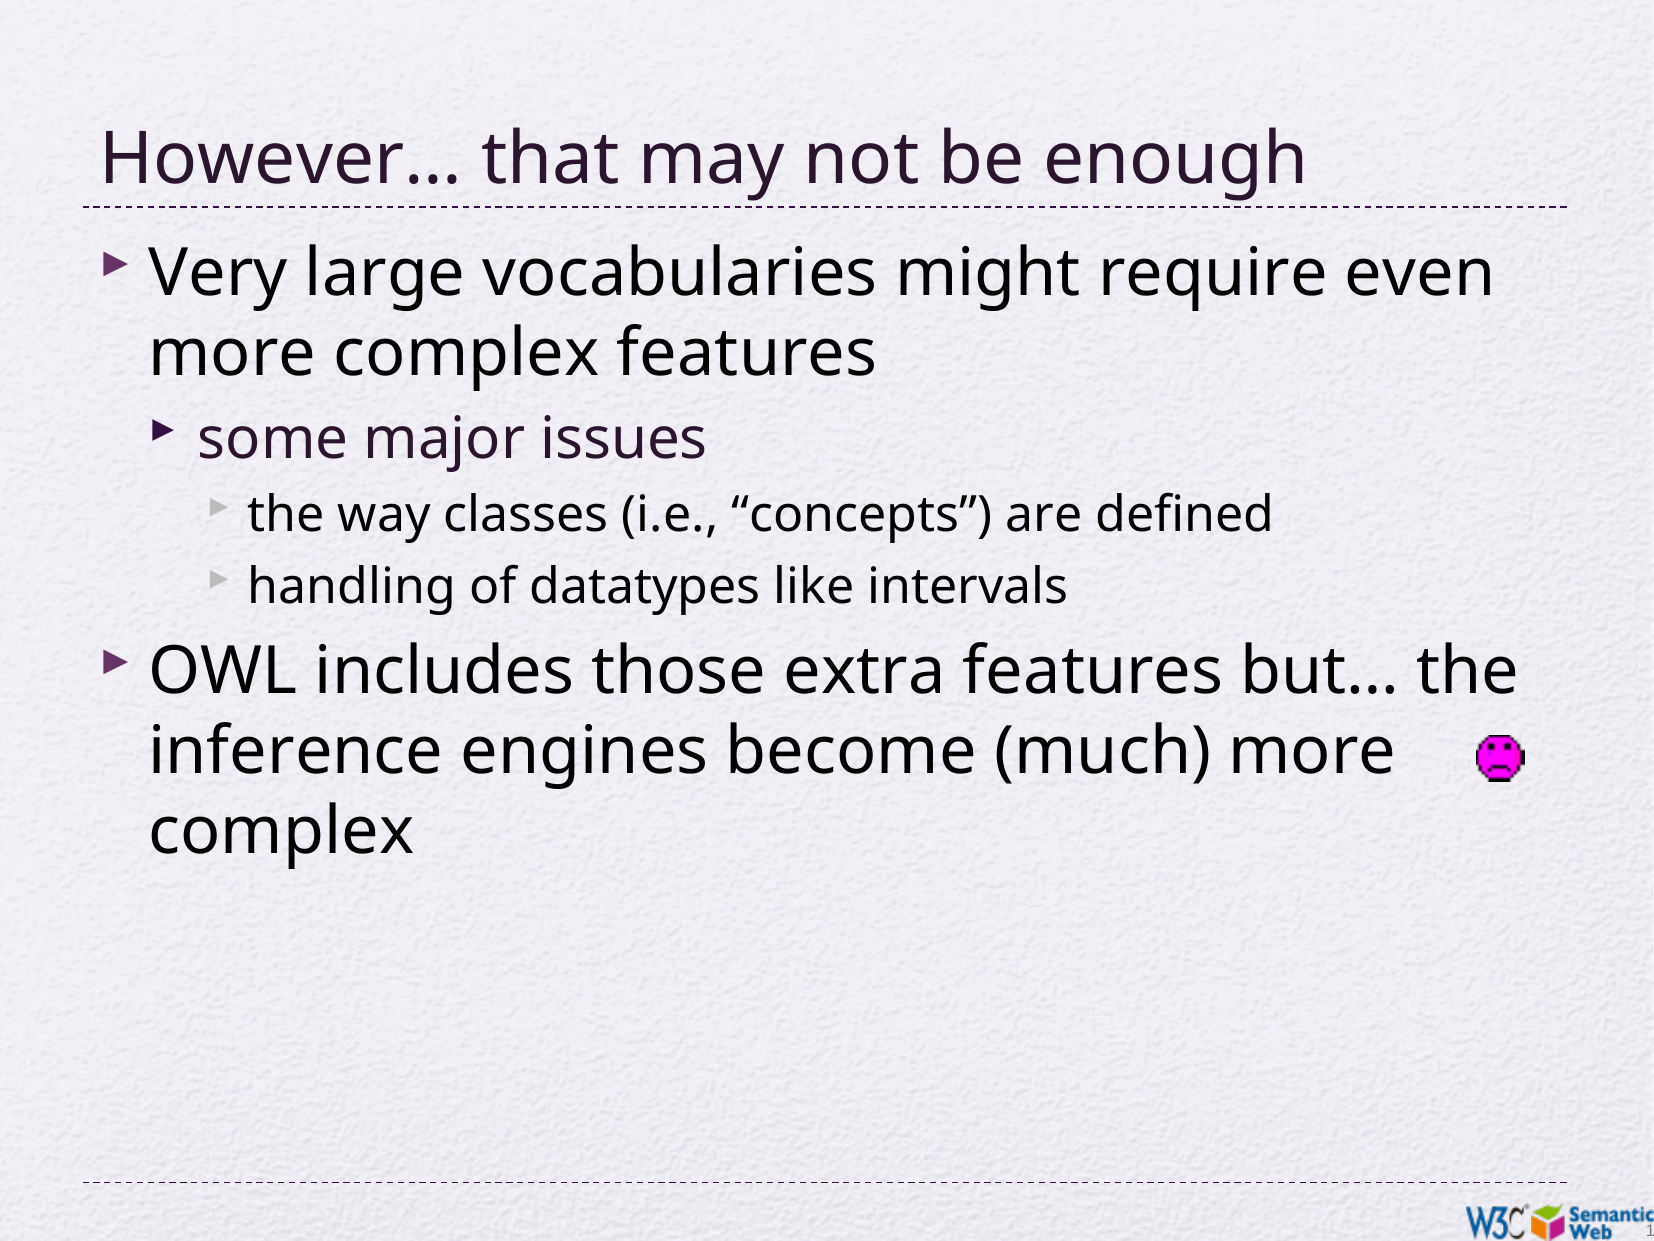

# However… that may not be enough
Very large vocabularies might require even more complex features
some major issues
the way classes (i.e., “concepts”) are defined
handling of datatypes like intervals
OWL includes those extra features but… the inference engines become (much) more complex